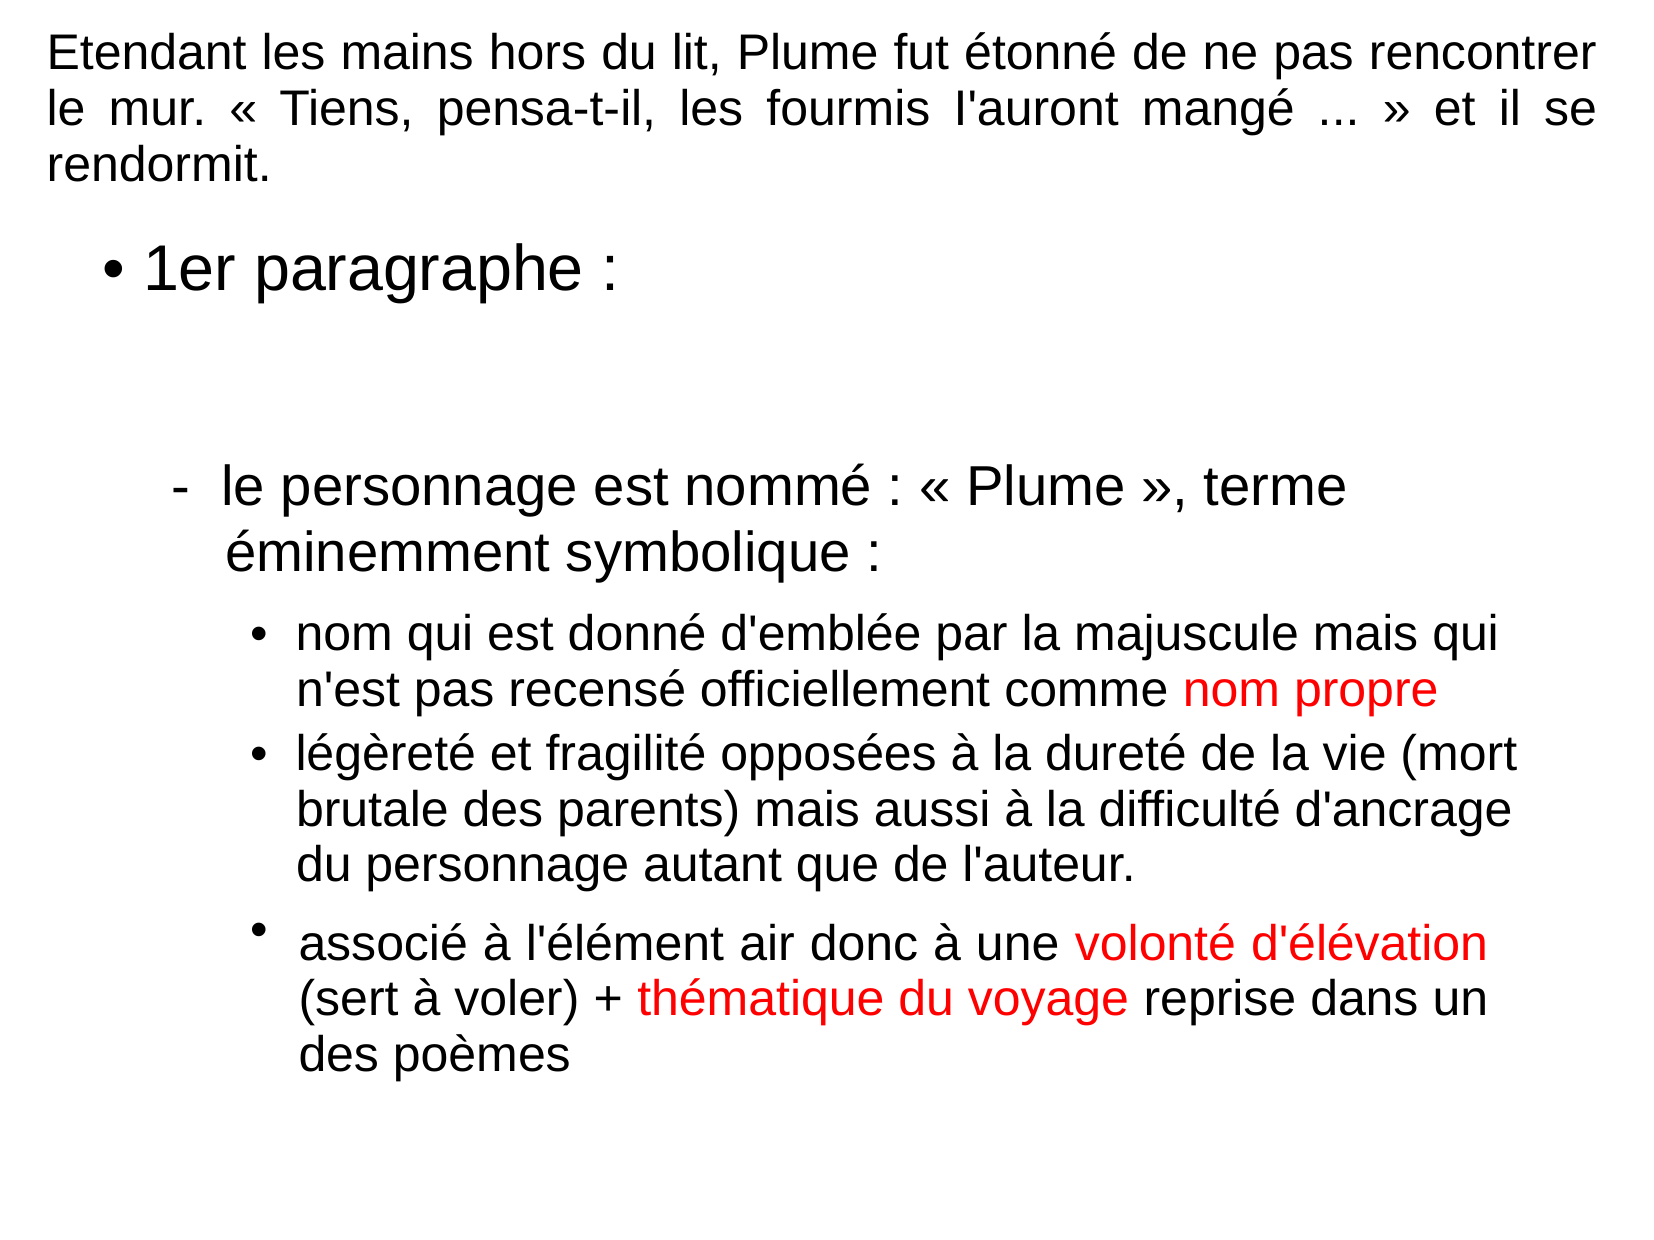

Etendant les mains hors du lit, Plume fut étonné de ne pas rencontrer le mur. « Tiens, pensa-t-il, les fourmis I'auront mangé ... » et il se rendormit.
• 1er paragraphe :
- le personnage est nommé : « Plume », terme éminemment symbolique :
• nom qui est donné d'emblée par la majuscule mais qui n'est pas recensé officiellement comme nom propre
• légèreté et fragilité opposées à la dureté de la vie (mort brutale des parents) mais aussi à la difficulté d'ancrage du personnage autant que de l'auteur.
•
associé à l'élément air donc à une volonté d'élévation (sert à voler) + thématique du voyage reprise dans un des poèmes